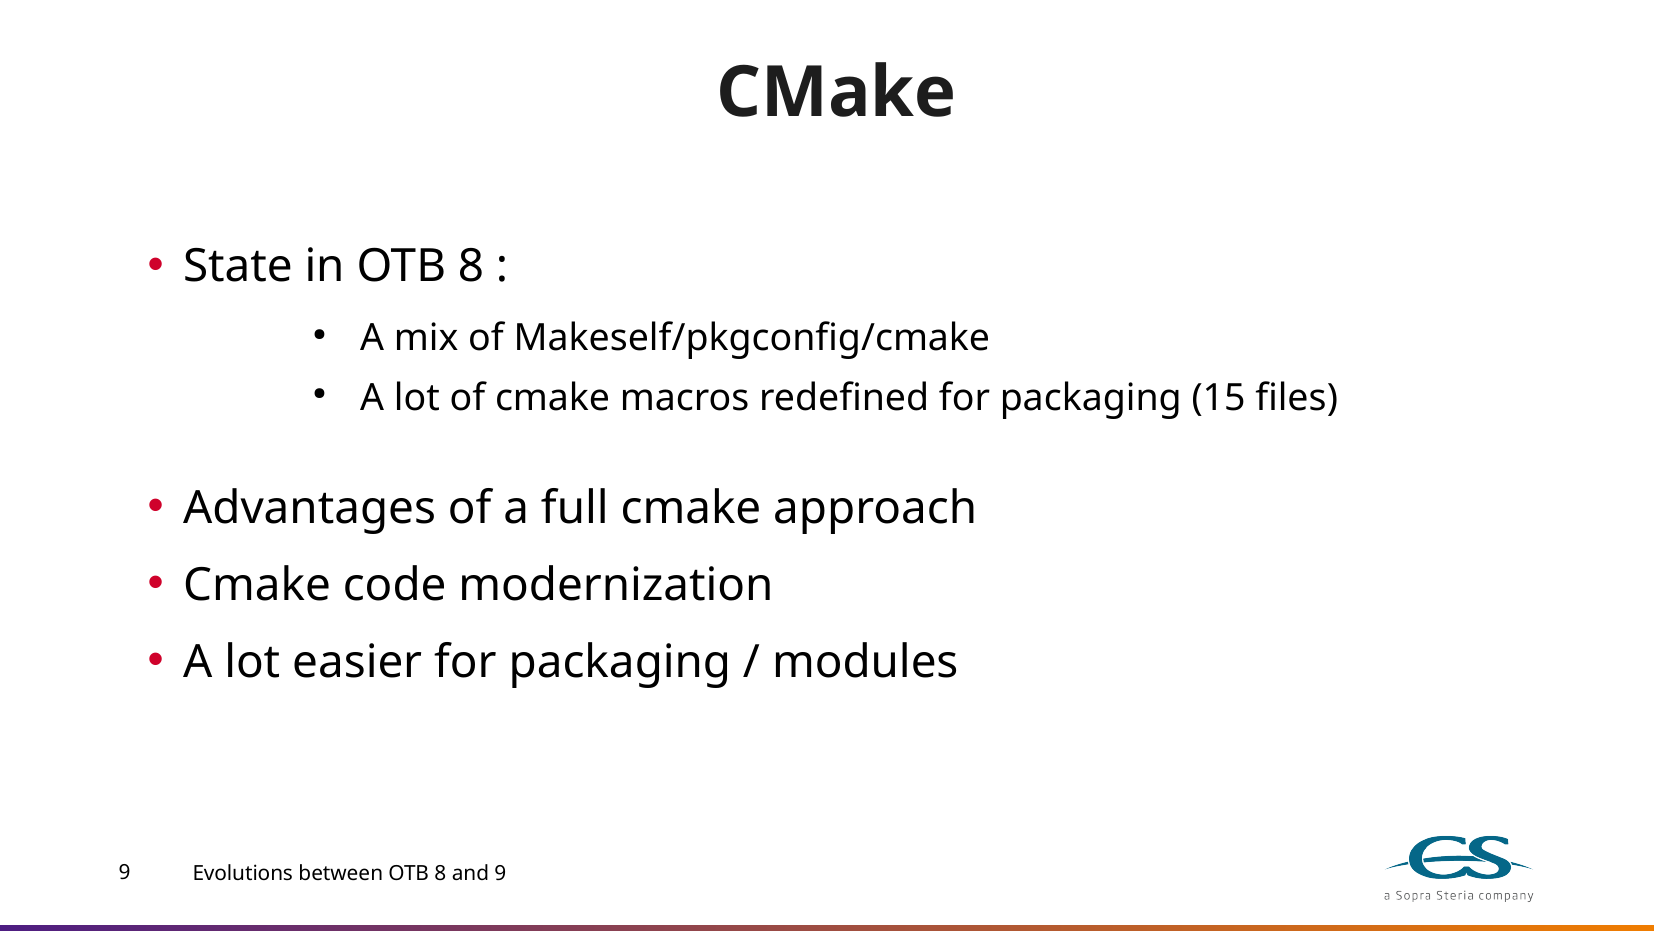

# CMake
State in OTB 8 :
A mix of Makeself/pkgconfig/cmake
A lot of cmake macros redefined for packaging (15 files)
Advantages of a full cmake approach
Cmake code modernization
A lot easier for packaging / modules
Evolutions between OTB 8 and 9